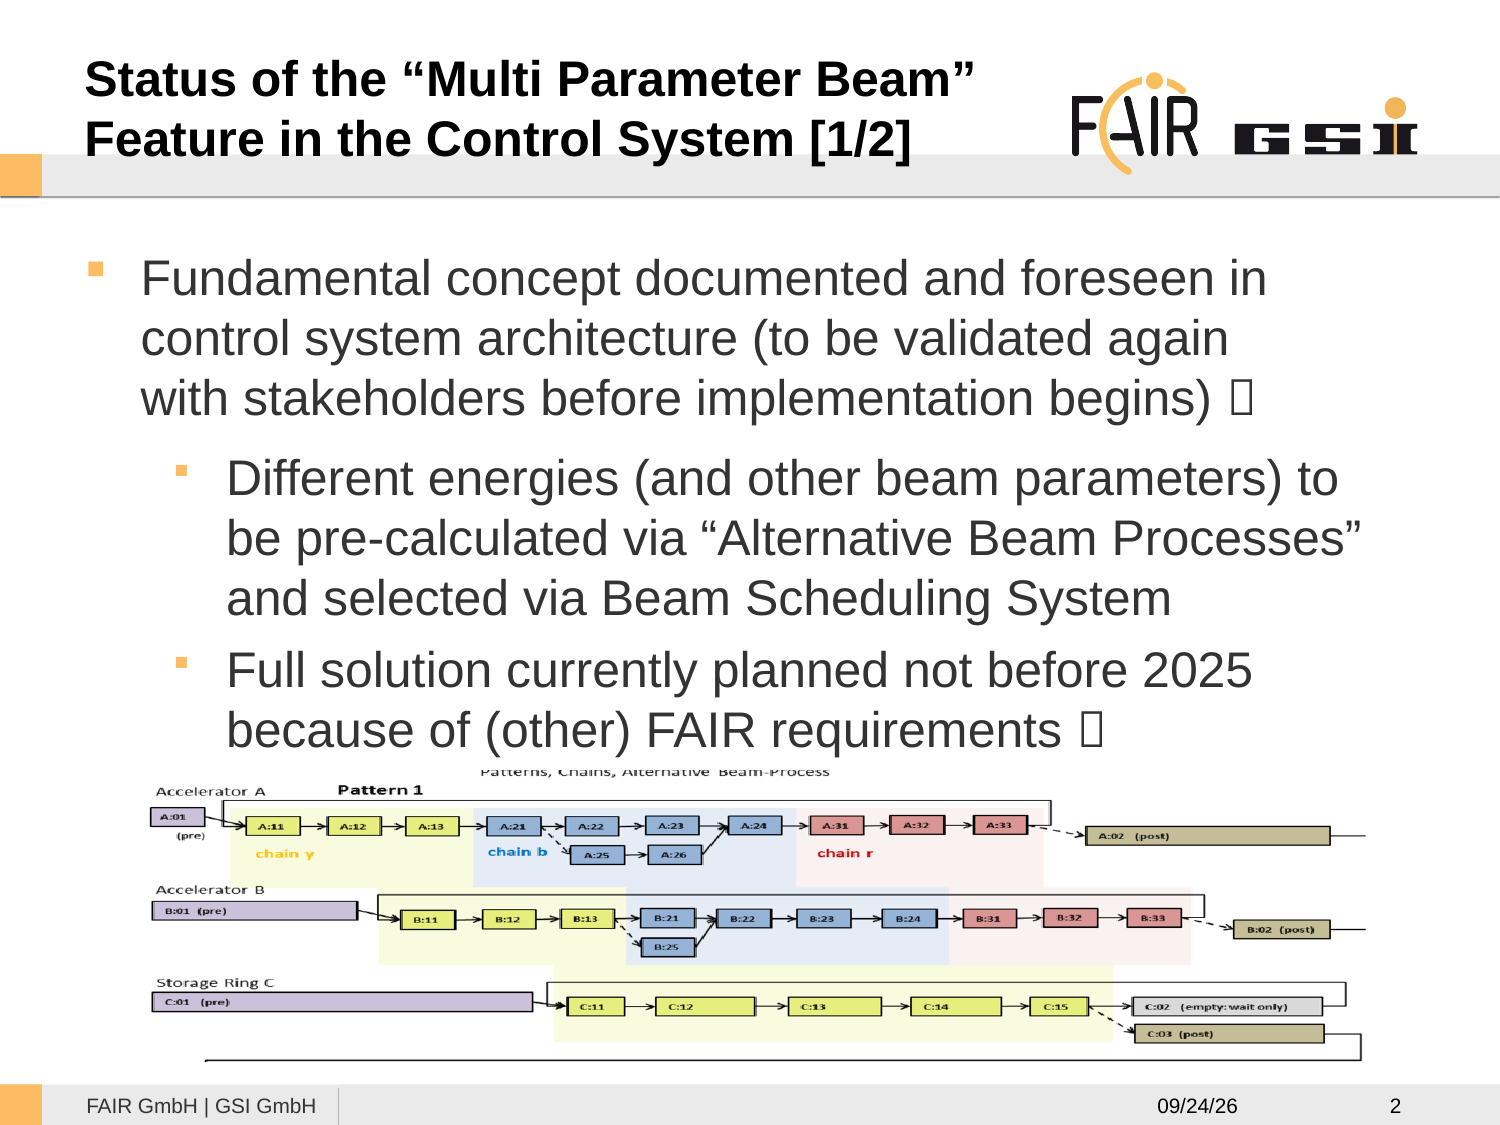

# Status of the “Multi Parameter Beam” Feature in the Control System [1/2]
Fundamental concept documented and foreseen in control system architecture (to be validated again
with stakeholders before implementation begins) 
Different energies (and other beam parameters) to be pre-calculated via “Alternative Beam Processes” and selected via Beam Scheduling System
Full solution currently planned not before 2025 because of (other) FAIR requirements 